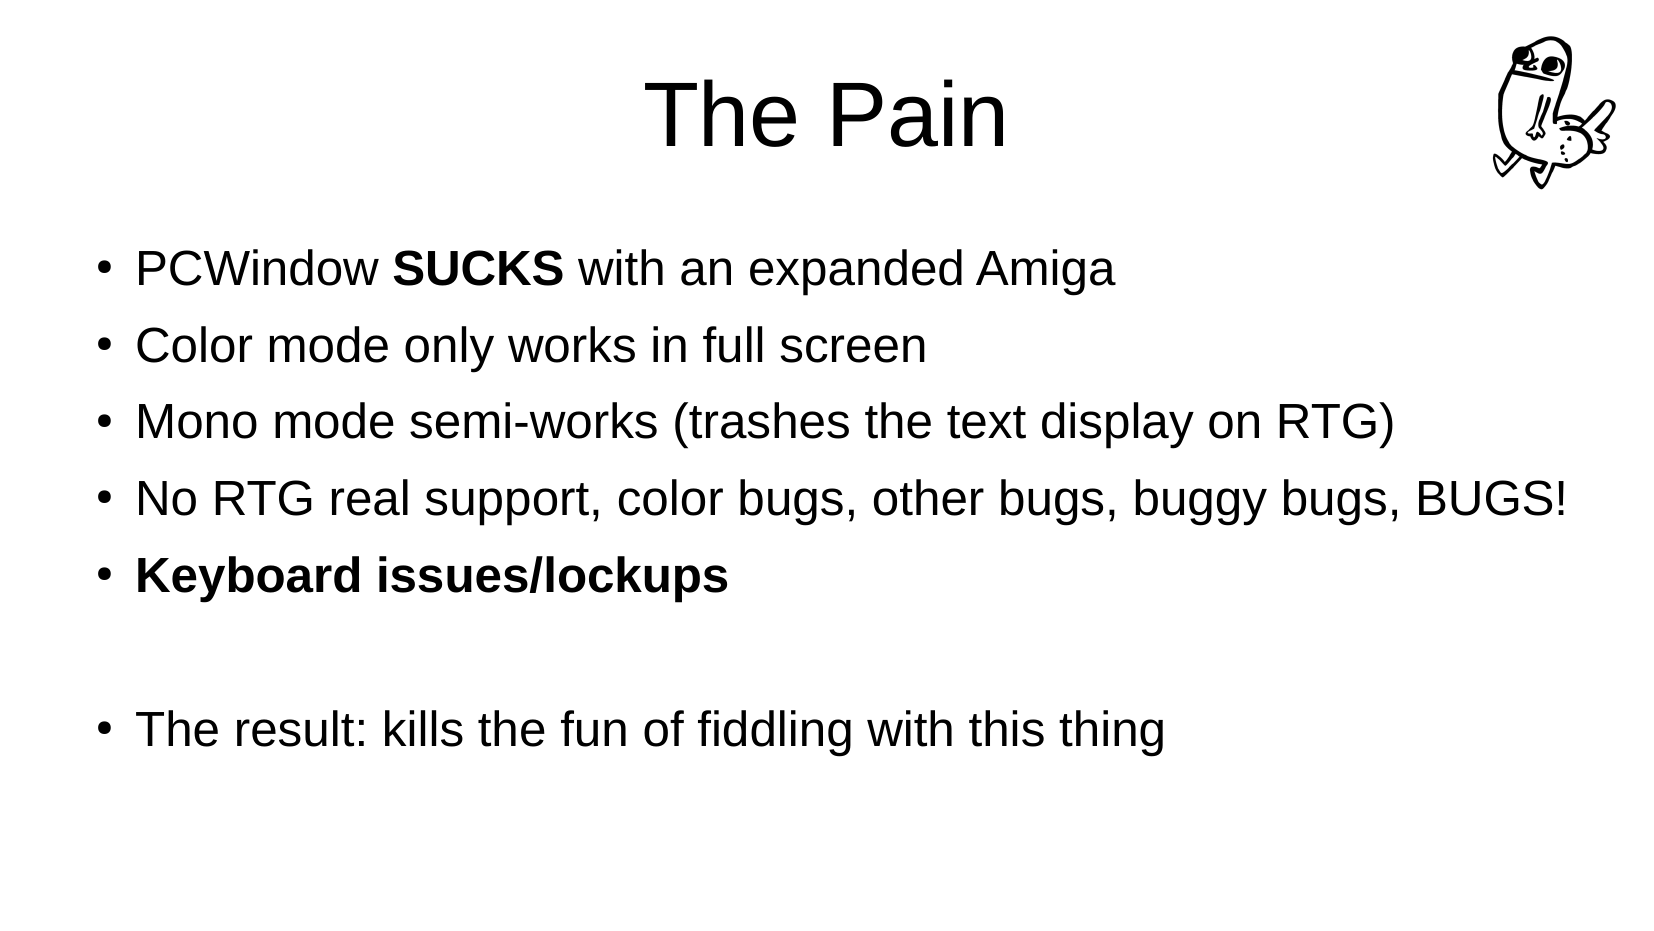

# The Pain
PCWindow SUCKS with an expanded Amiga
Color mode only works in full screen
Mono mode semi-works (trashes the text display on RTG)
No RTG real support, color bugs, other bugs, buggy bugs, BUGS!
Keyboard issues/lockups
The result: kills the fun of fiddling with this thing